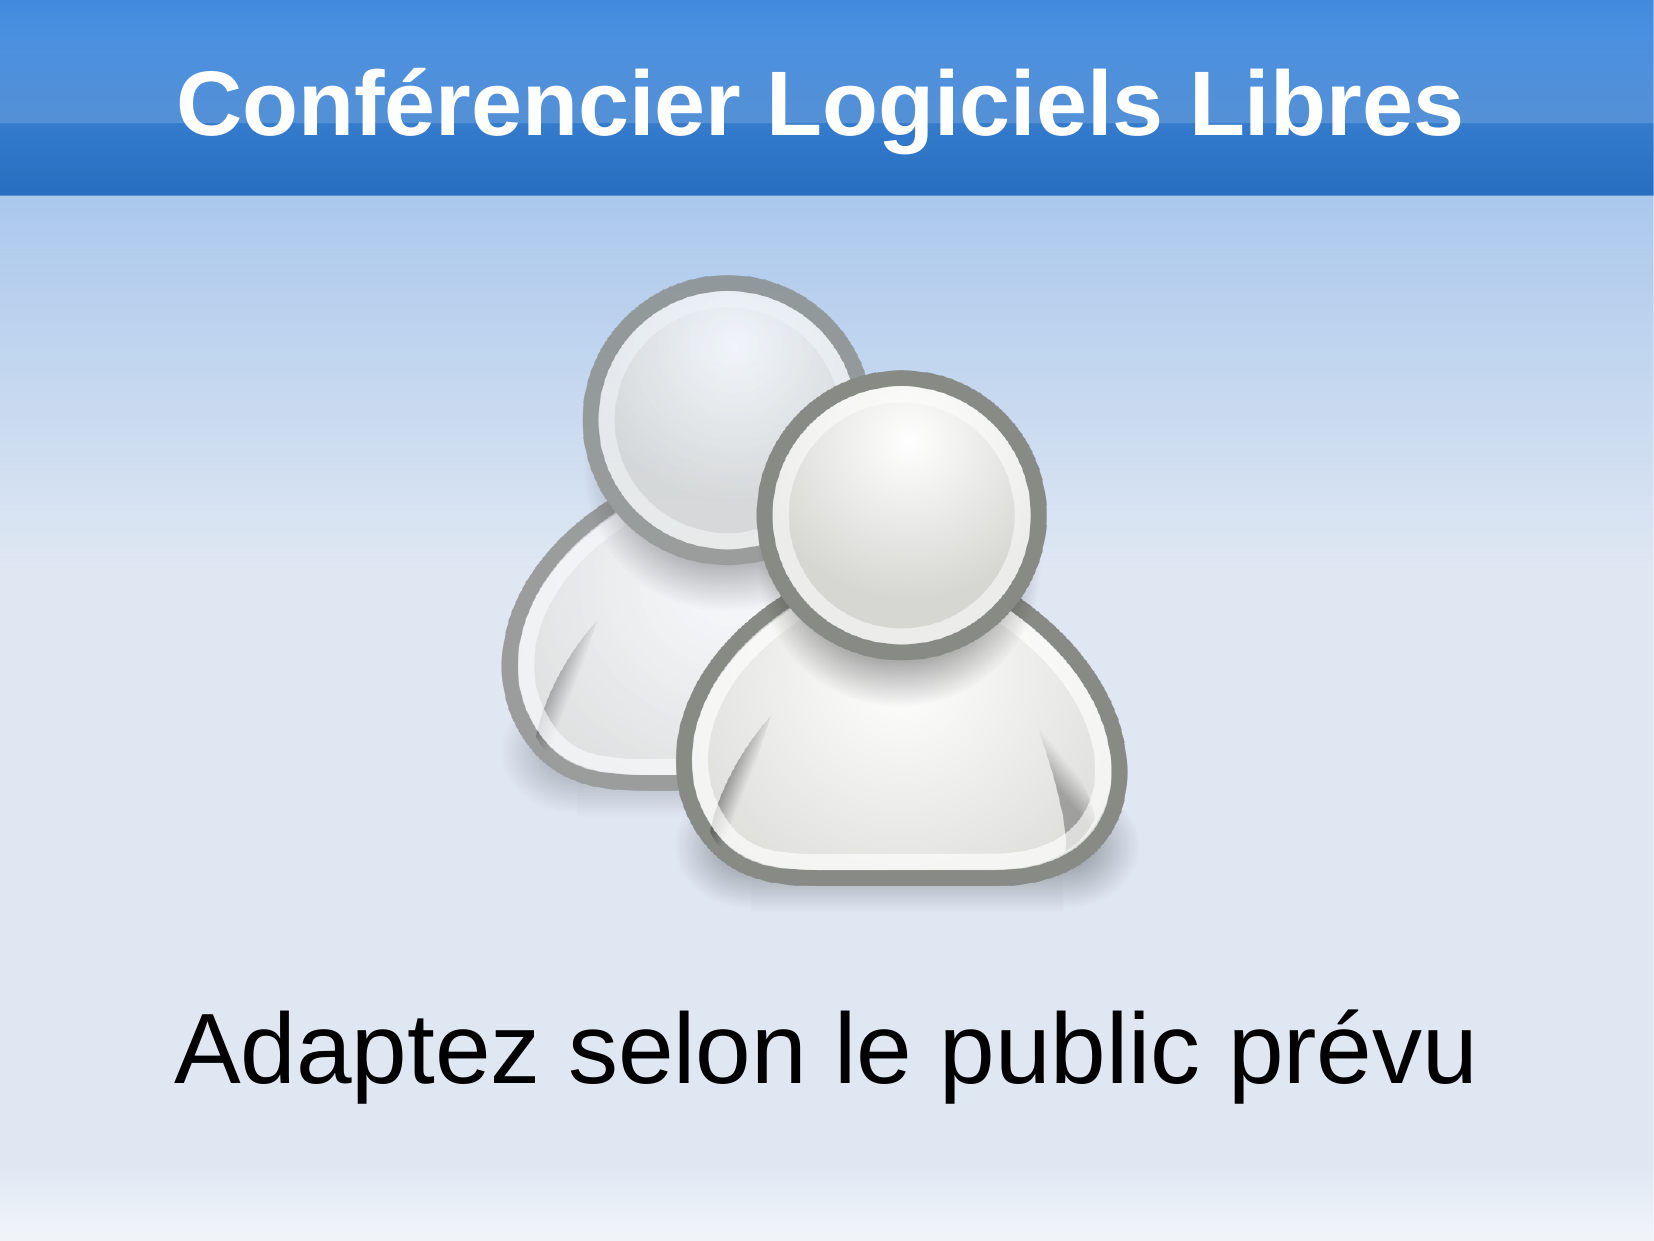

# Conférencier Logiciels Libres
Adaptez selon le public prévu